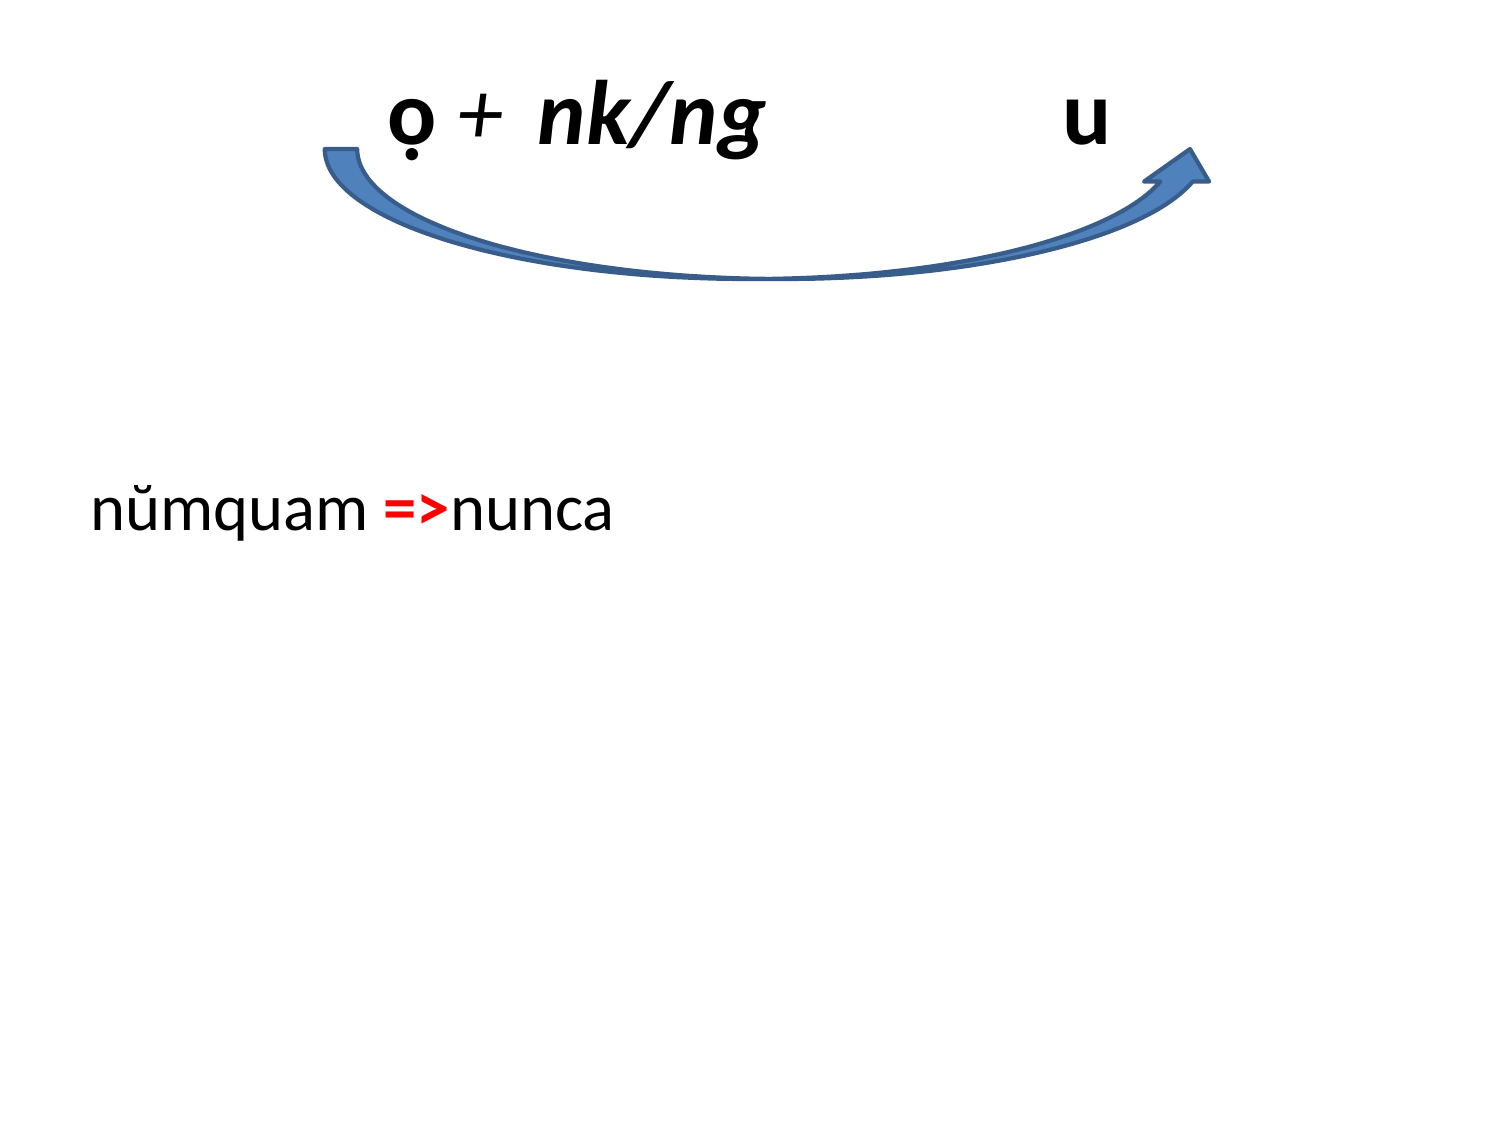

# ọ +	nk/ng				u
nŭmquam =>nunca